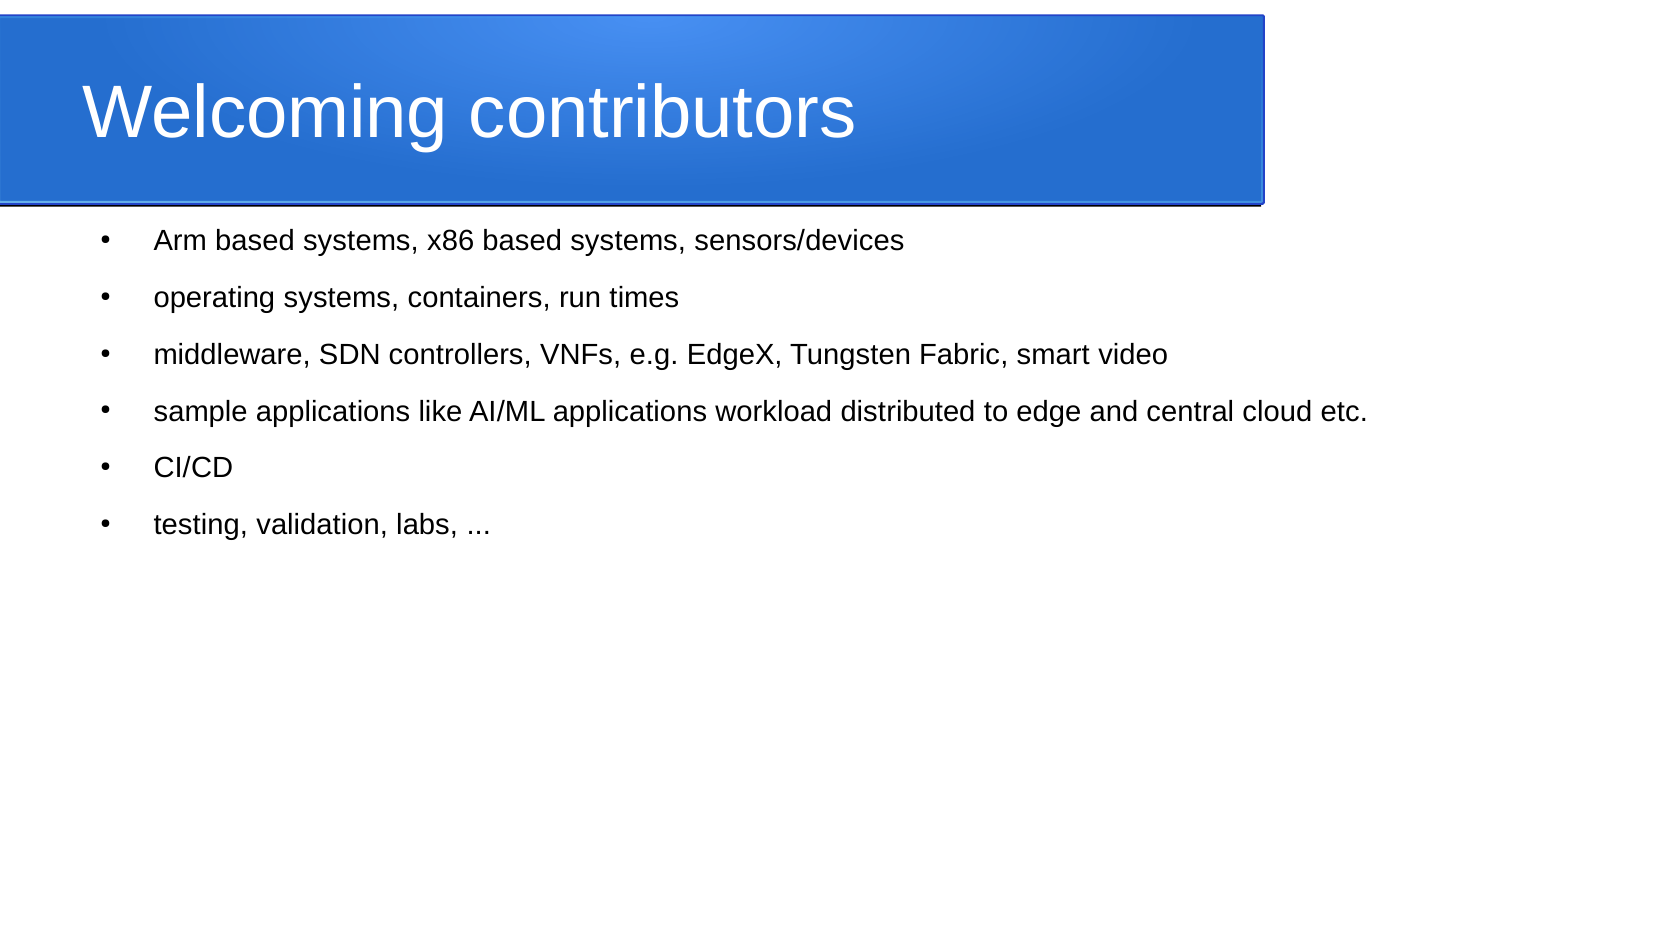

# Welcoming contributors
Arm based systems, x86 based systems, sensors/devices
operating systems, containers, run times
middleware, SDN controllers, VNFs, e.g. EdgeX, Tungsten Fabric, smart video
sample applications like AI/ML applications workload distributed to edge and central cloud etc.
CI/CD
testing, validation, labs, ...